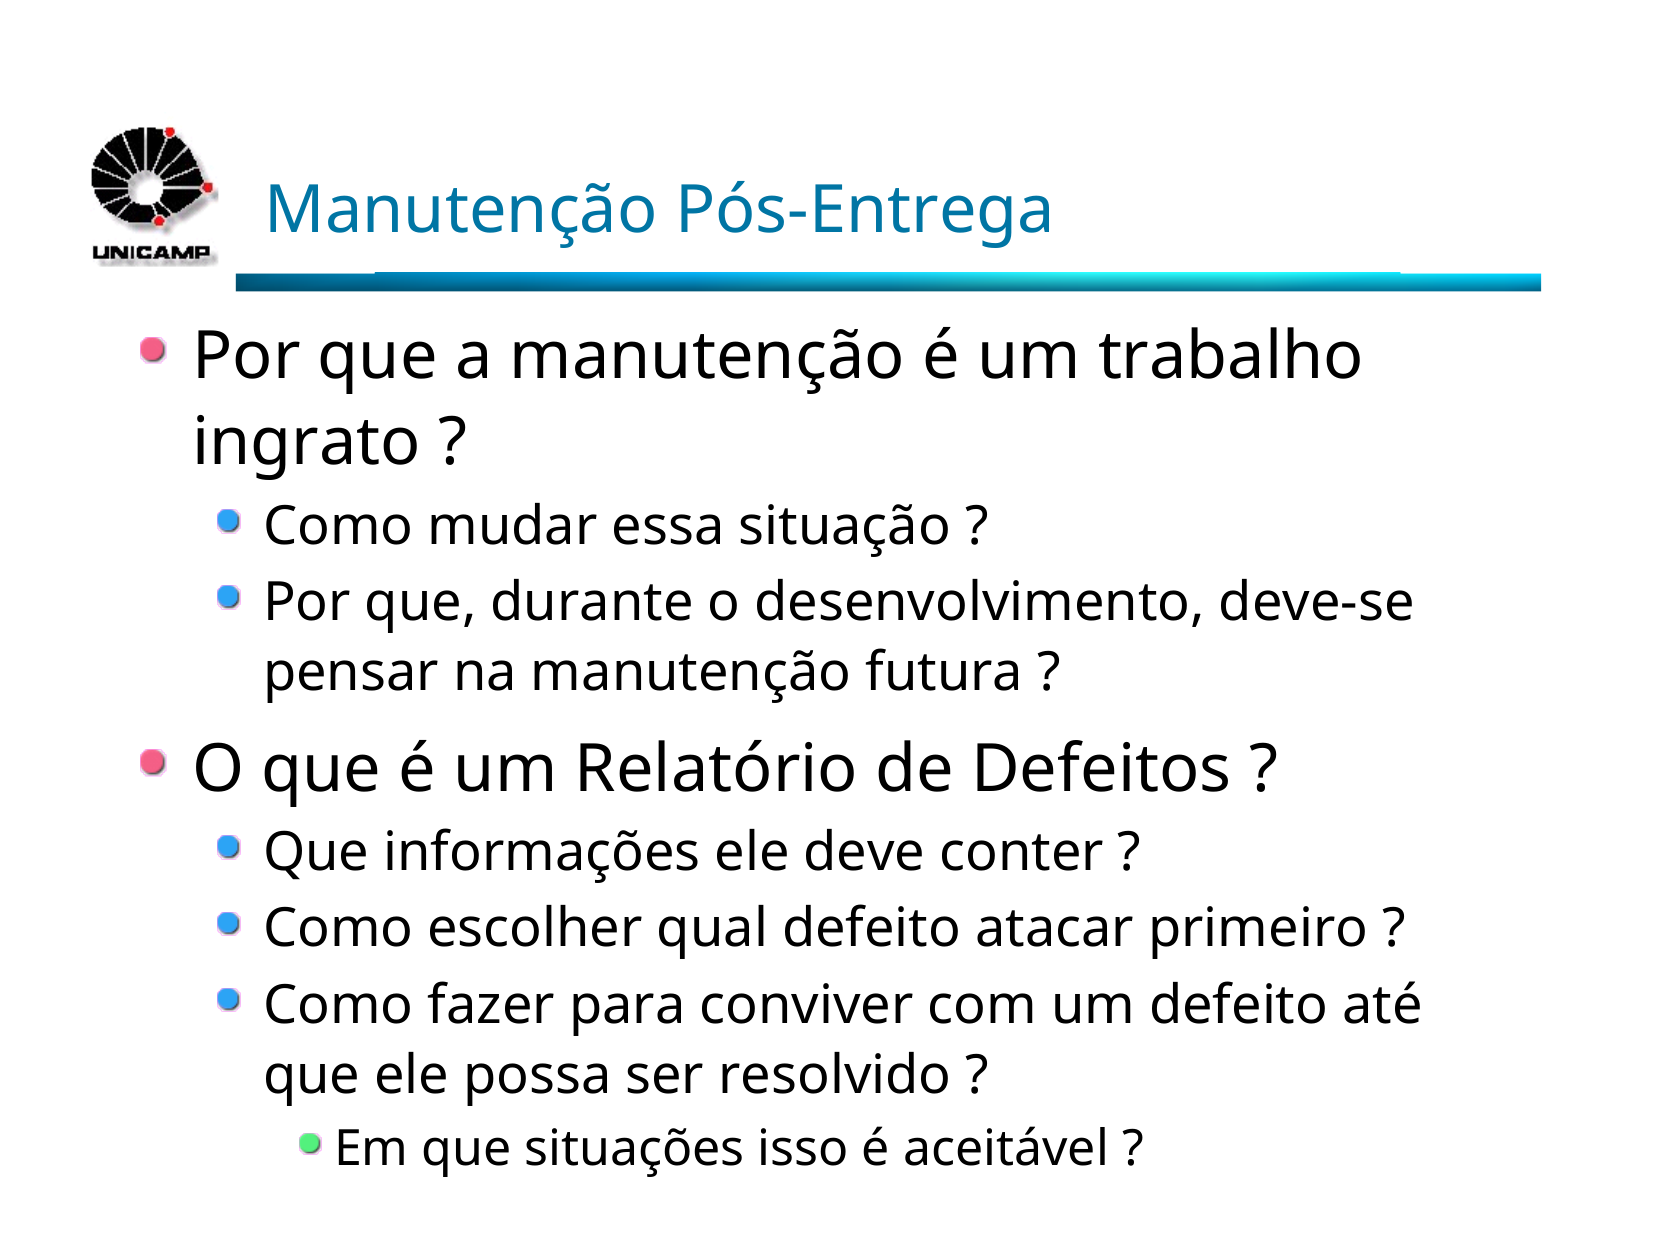

# Manutenção Pós-Entrega
Por que a manutenção é um trabalho
ingrato ?
Como mudar essa situação ?
Por que, durante o desenvolvimento, deve-se pensar na manutenção futura ?
O que é um Relatório de Defeitos ?
Que informações ele deve conter ?
Como escolher qual defeito atacar primeiro ?
Como fazer para conviver com um defeito até que ele possa ser resolvido ?
Em que situações isso é aceitável ?